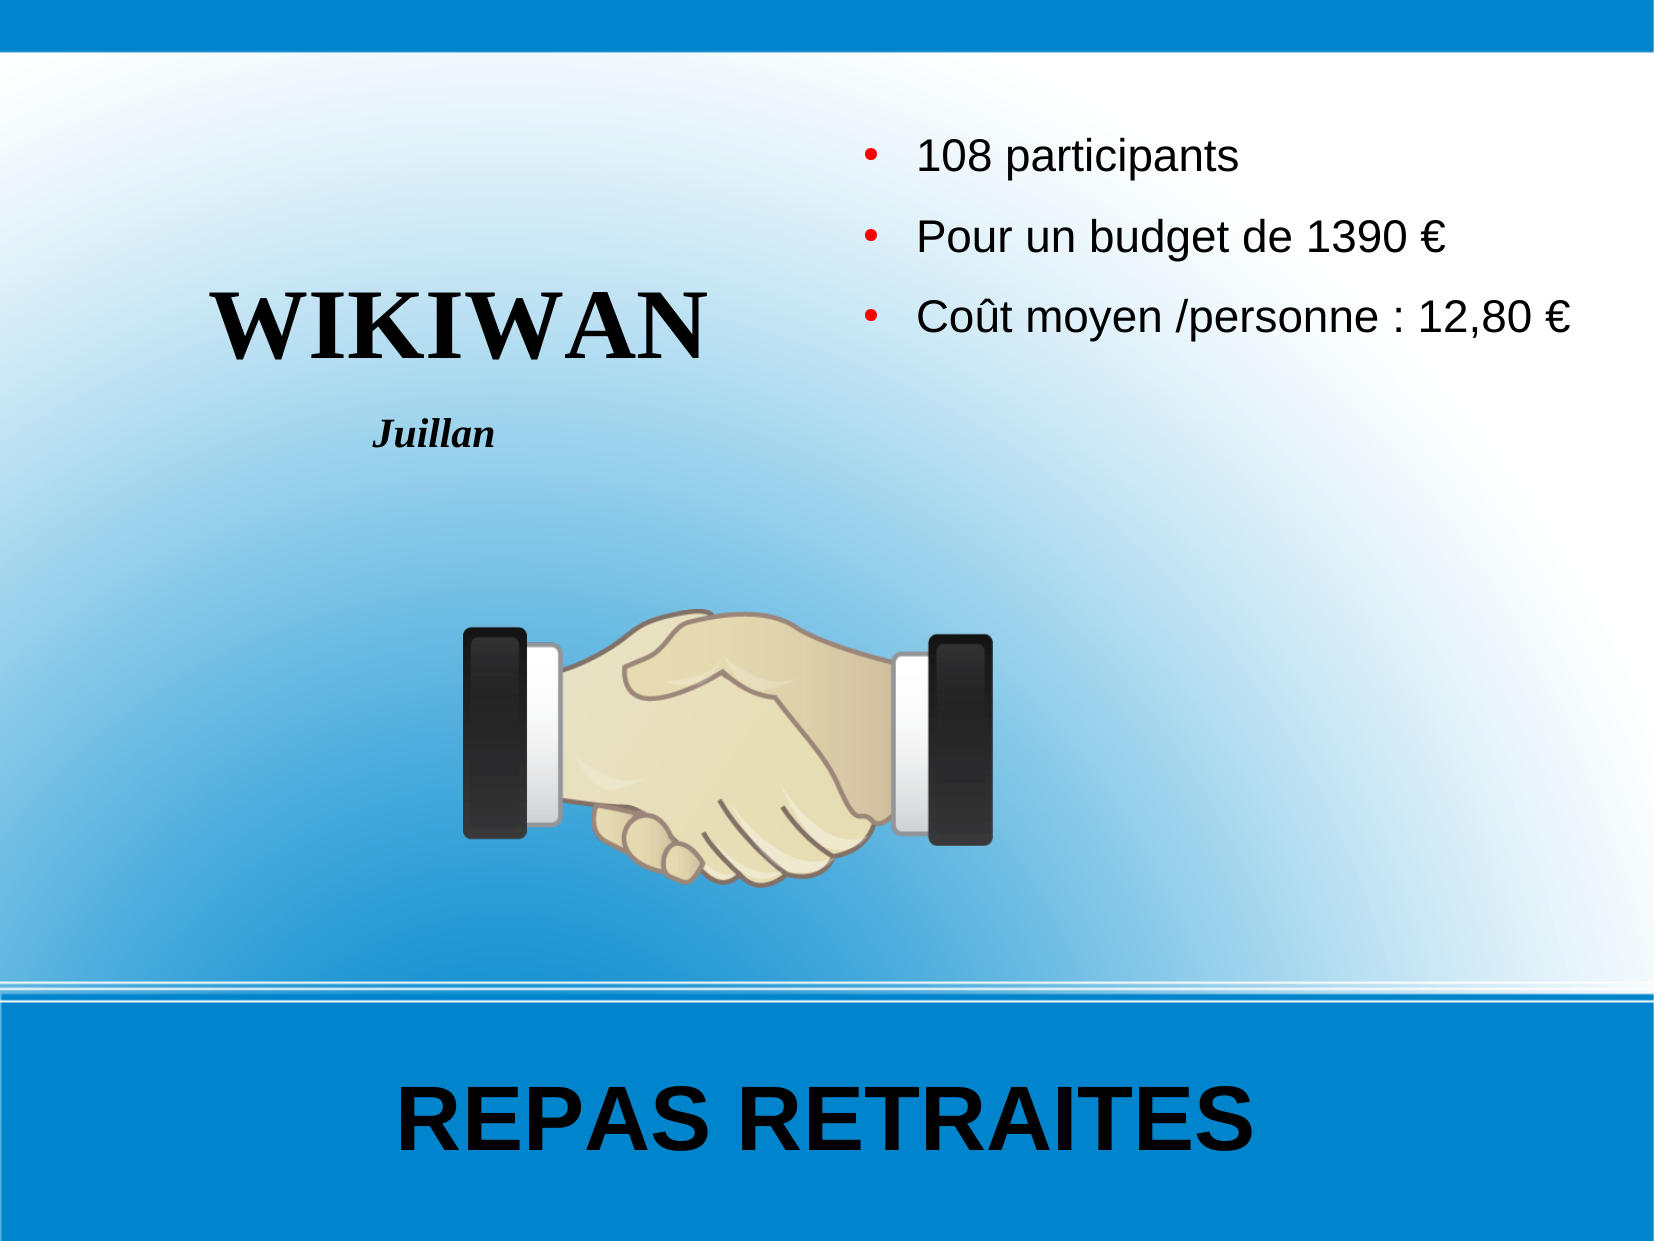

WIKIWAN
Juillan
108 participants
Pour un budget de 1390 €
Coût moyen /personne : 12,80 €
# REPAS RETRAITES